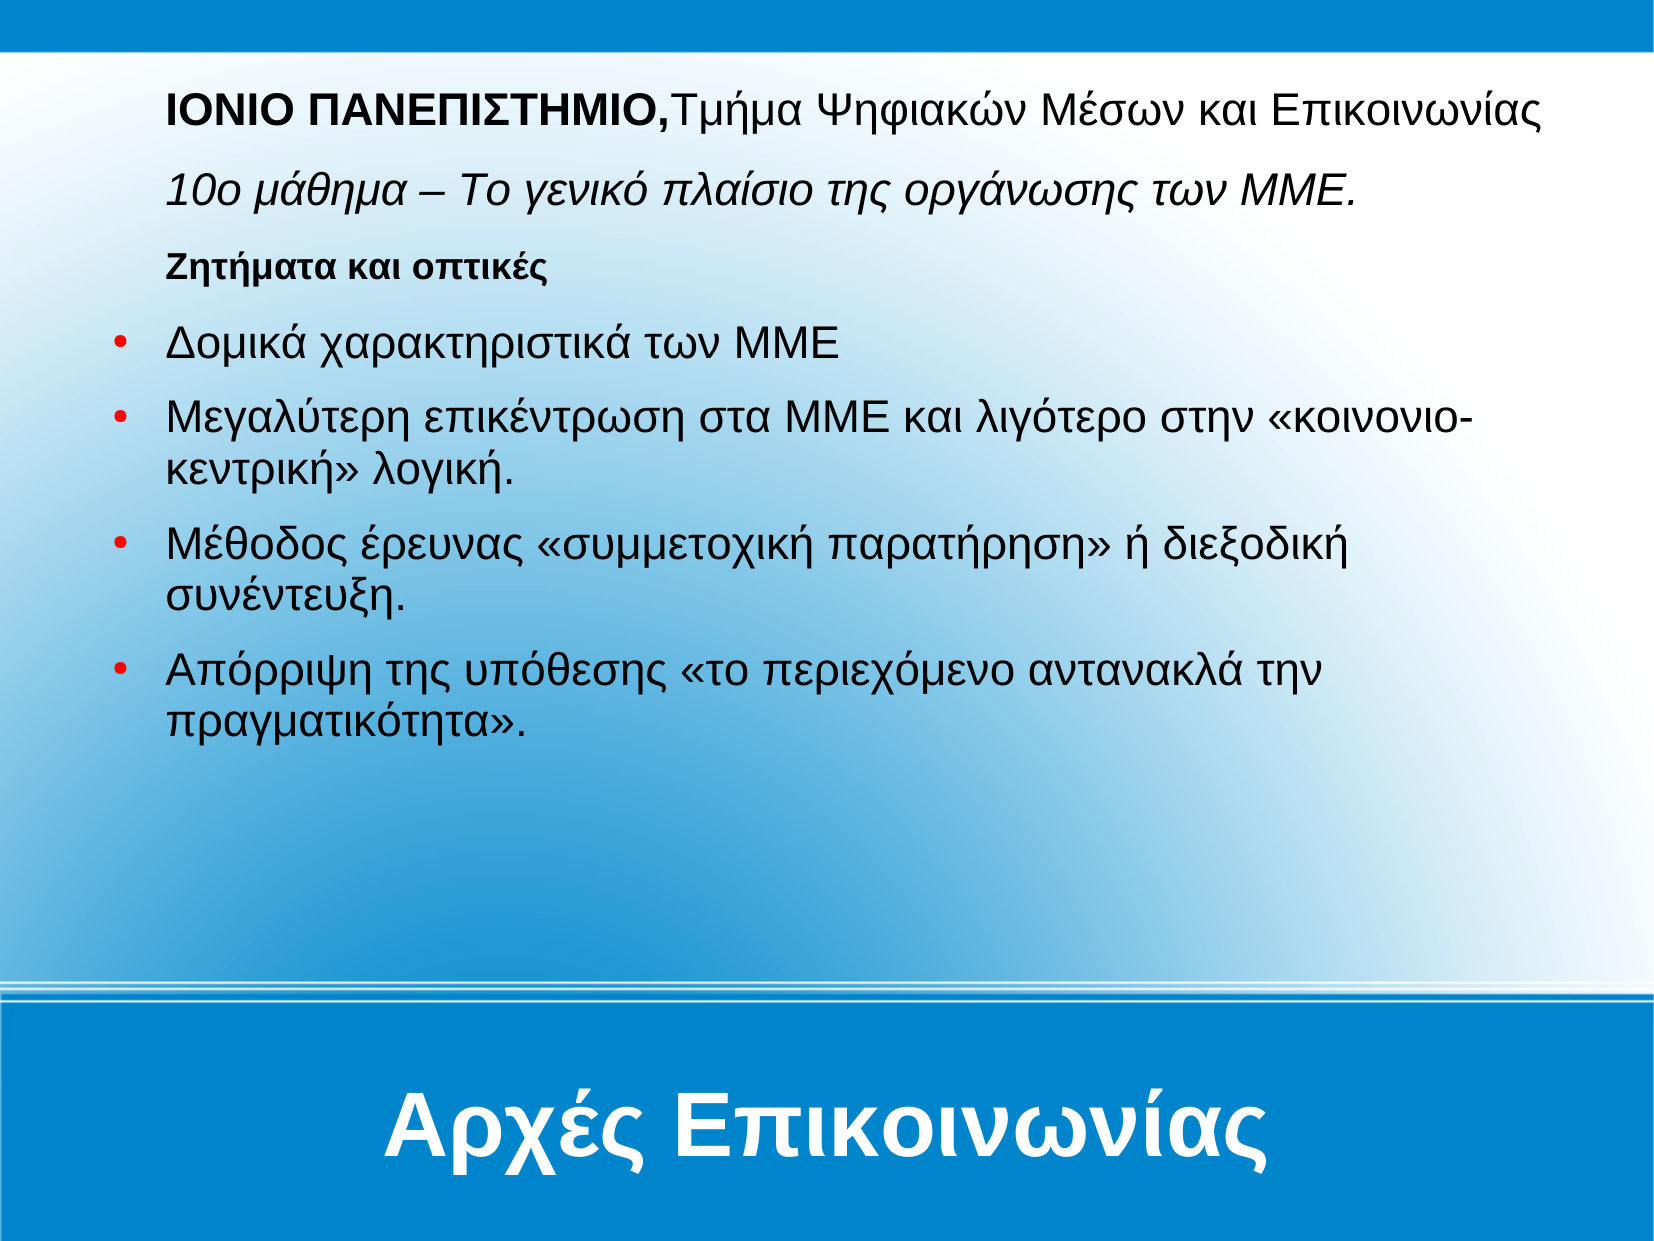

ΙΟΝΙΟ ΠΑΝΕΠΙΣΤΗΜΙΟ,Τμήμα Ψηφιακών Μέσων και Επικοινωνίας
10ο μάθημα – Το γενικό πλαίσιο της οργάνωσης των ΜΜΕ.
Ζητήματα και οπτικές
Δομικά χαρακτηριστικά των ΜΜΕ
Μεγαλύτερη επικέντρωση στα ΜΜΕ και λιγότερο στην «κοινονιο-κεντρική» λογική.
Μέθοδος έρευνας «συμμετοχική παρατήρηση» ή διεξοδική συνέντευξη.
Απόρριψη της υπόθεσης «το περιεχόμενο αντανακλά την πραγματικότητα».
# Αρχές Επικοινωνίας